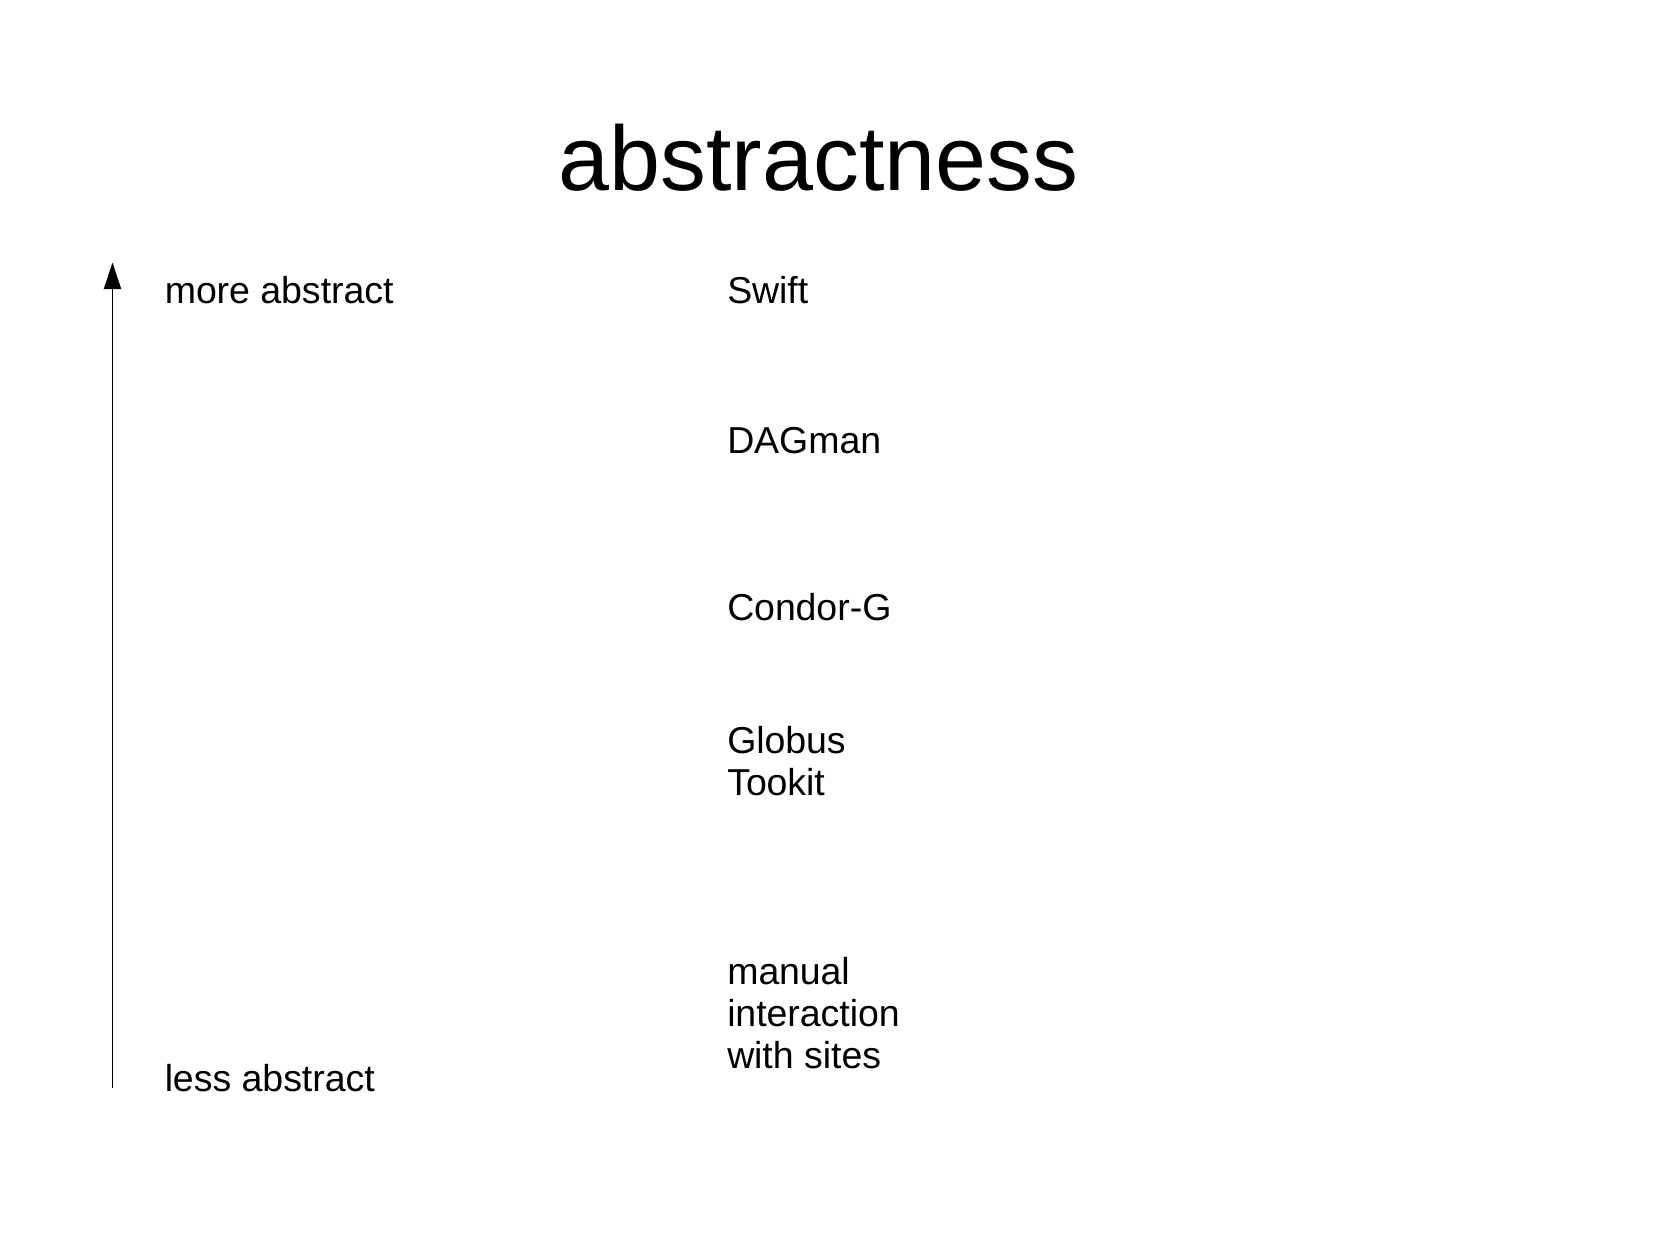

# abstractness
more abstract
Swift
DAGman
Condor-G
Globus Tookit
manual interaction with sites
less abstract